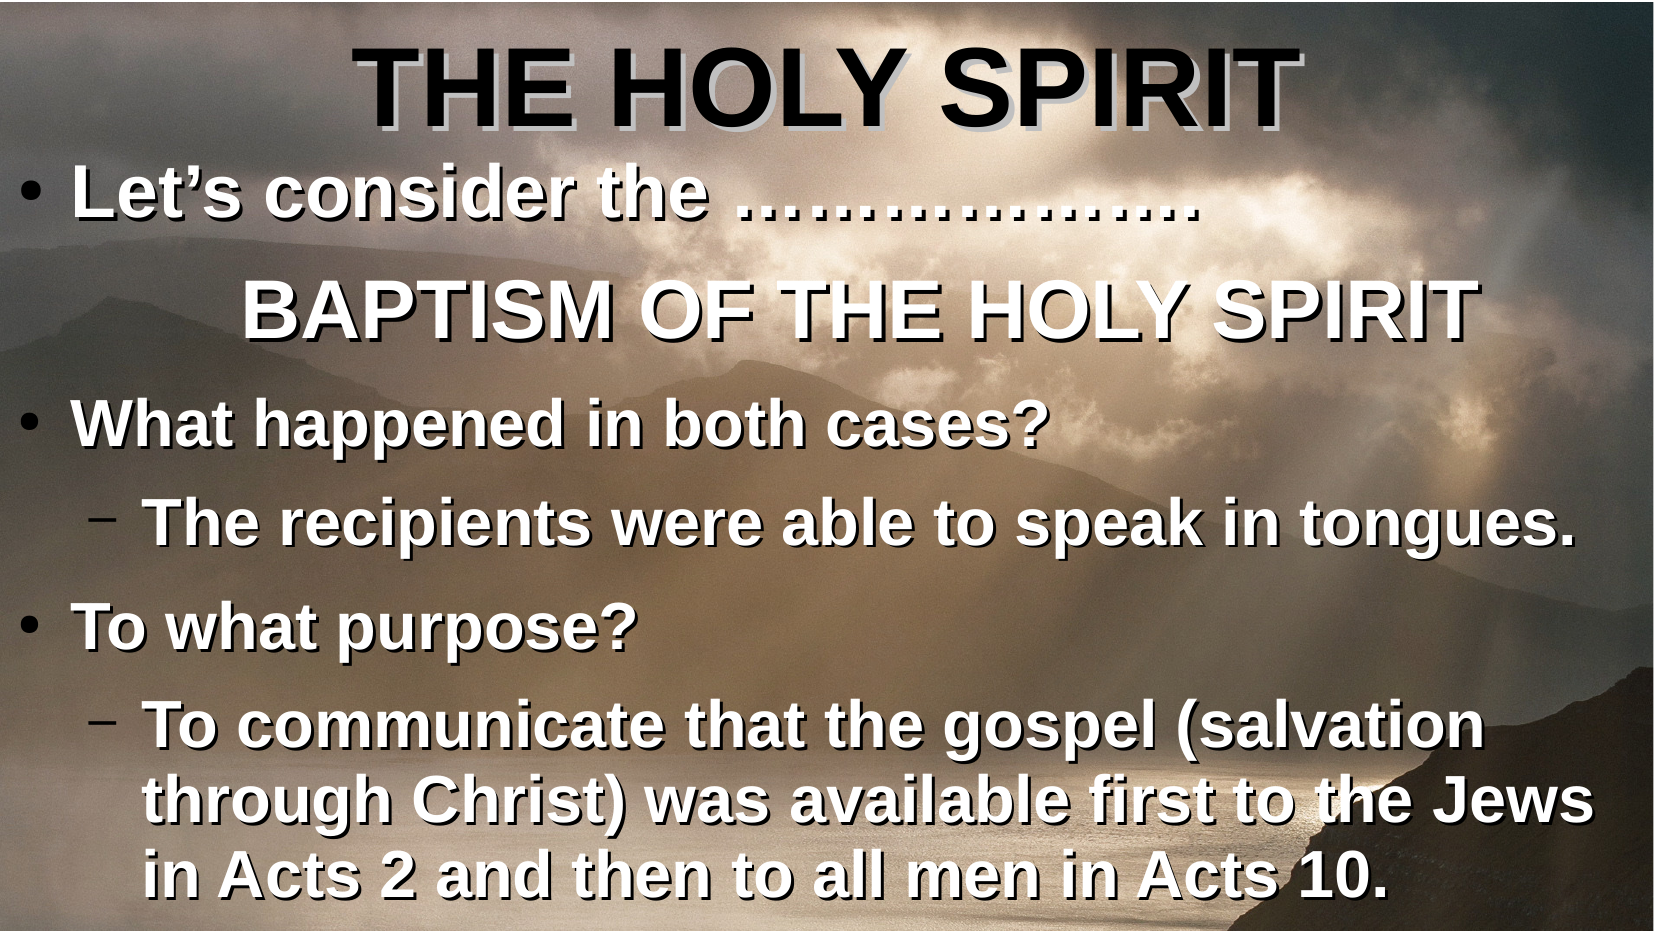

# THE HOLY SPIRIT
Let’s consider the ……………….
BAPTISM OF THE HOLY SPIRIT
What happened in both cases?
The recipients were able to speak in tongues.
To what purpose?
To communicate that the gospel (salvation through Christ) was available first to the Jews in Acts 2 and then to all men in Acts 10.